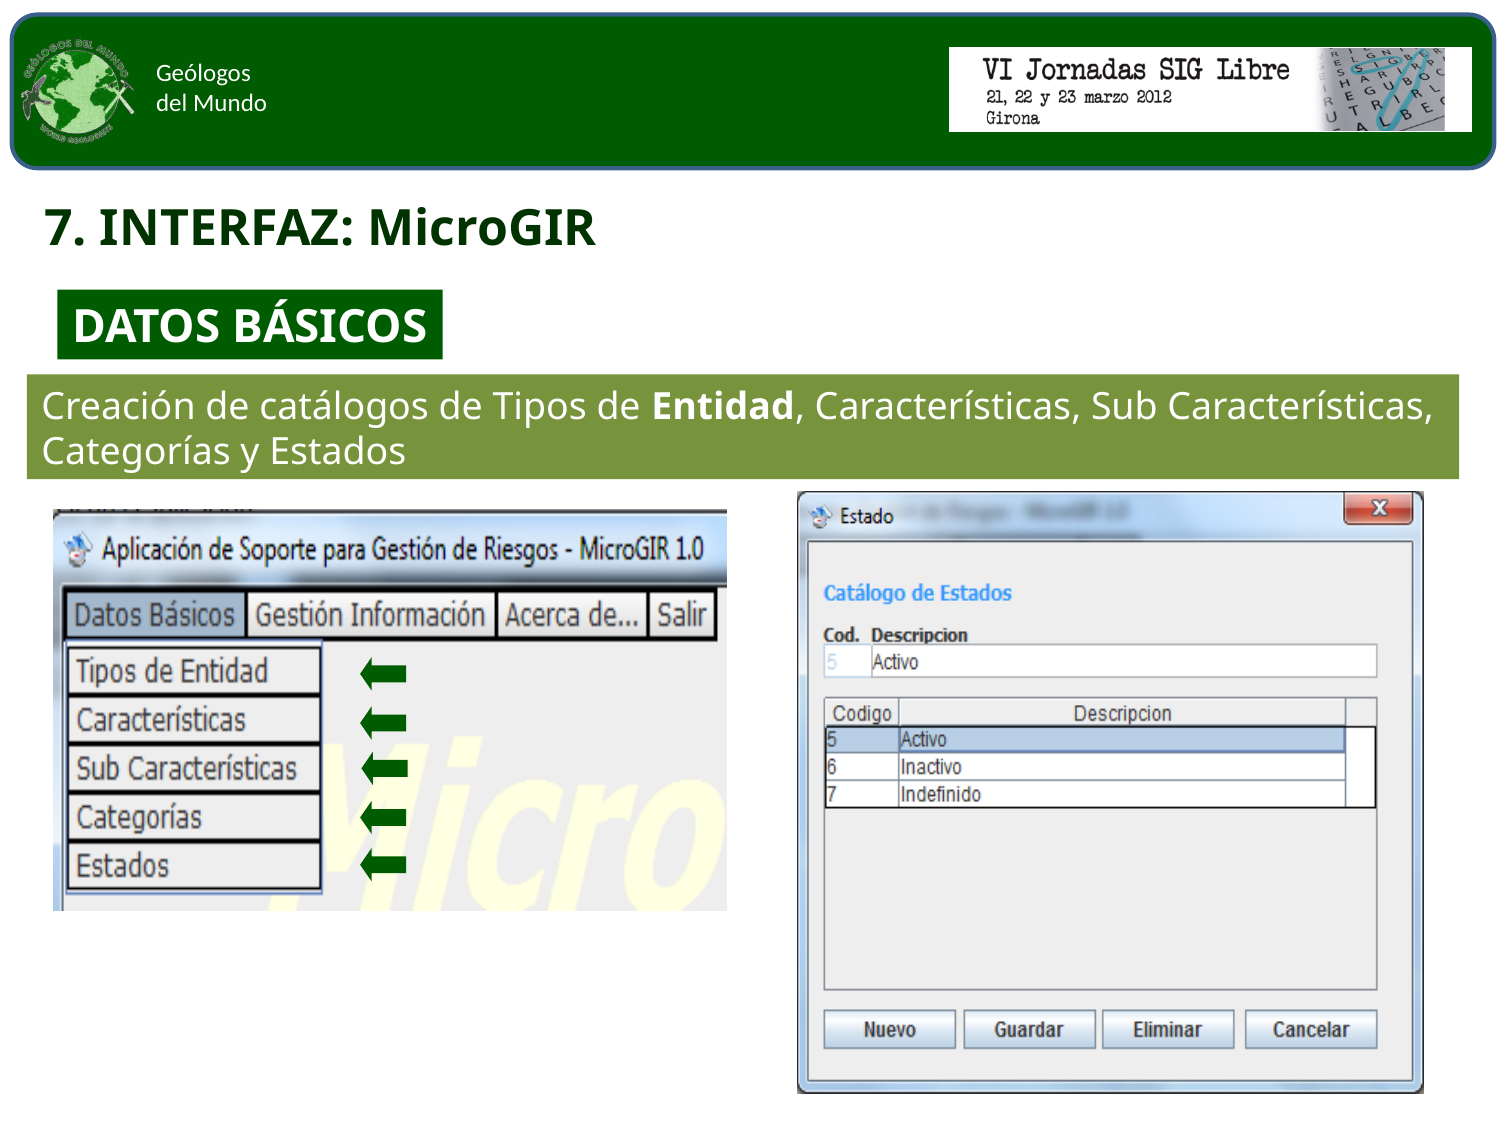

Geólogos
del Mundo
7. INTERFAZ: MicroGIR
DATOS BÁSICOS
Creación de catálogos de Tipos de Entidad, Características, Sub Características,
Categorías y Estados